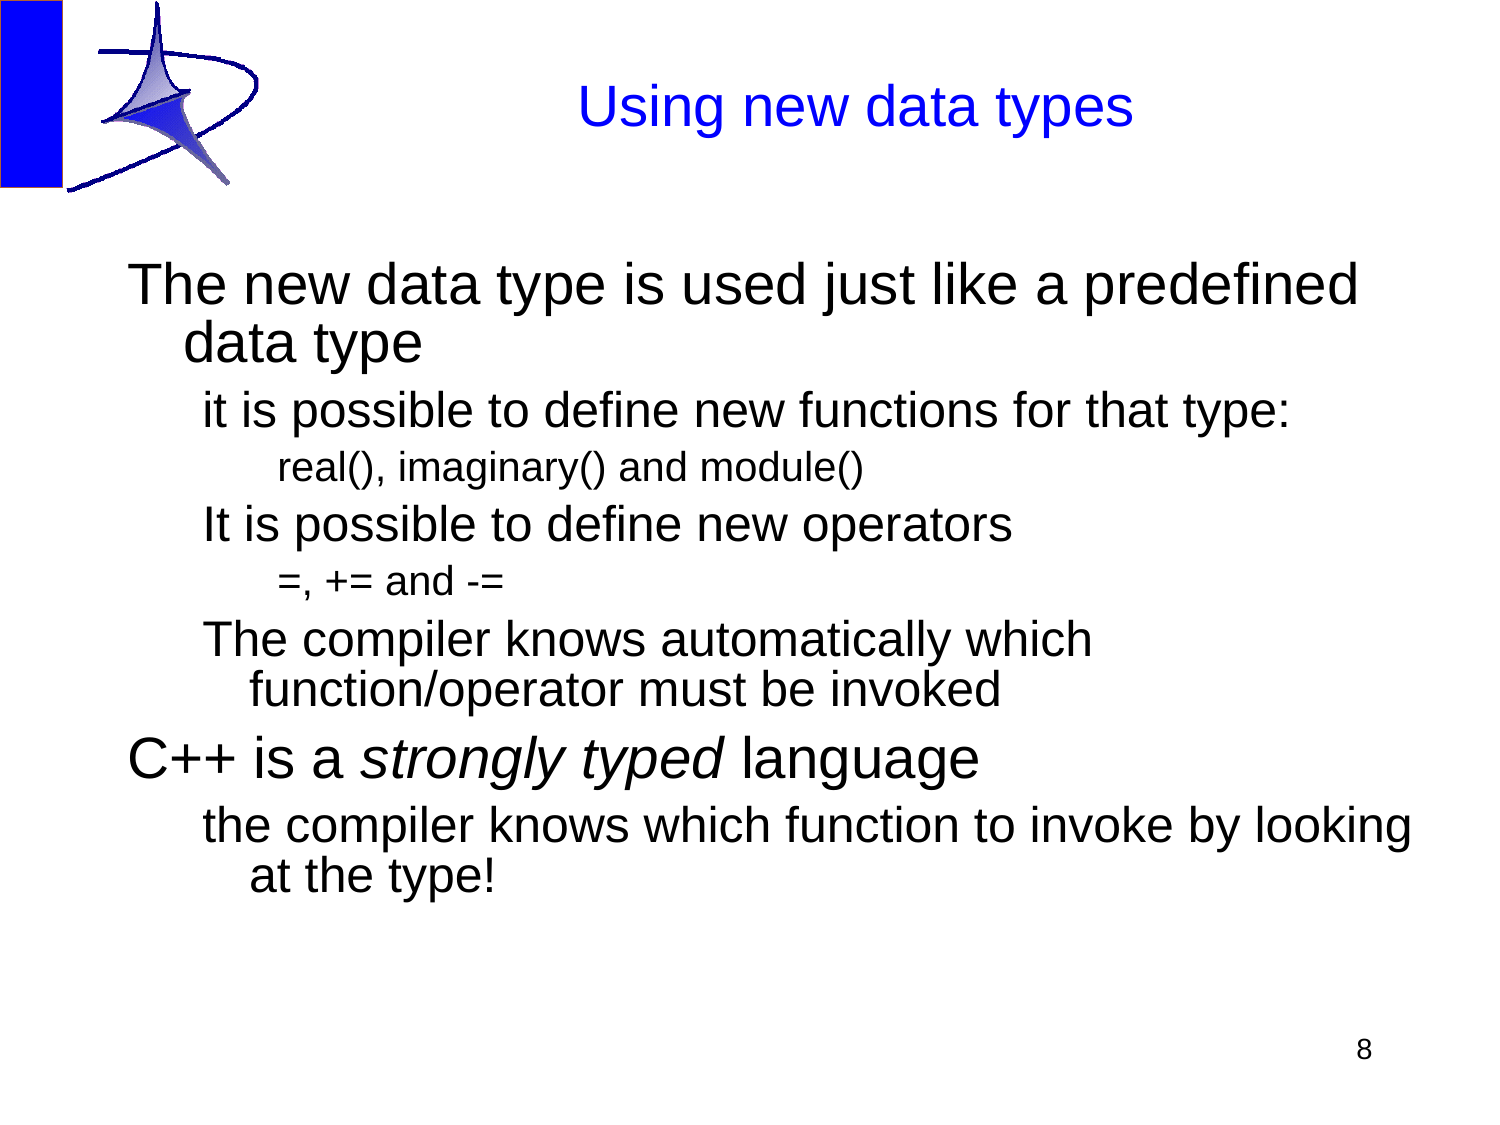

# Using new data types
The new data type is used just like a predefined data type
it is possible to define new functions for that type:
real(), imaginary() and module()
It is possible to define new operators
=, += and -=
The compiler knows automatically which function/operator must be invoked
C++ is a strongly typed language
the compiler knows which function to invoke by looking at the type!
8